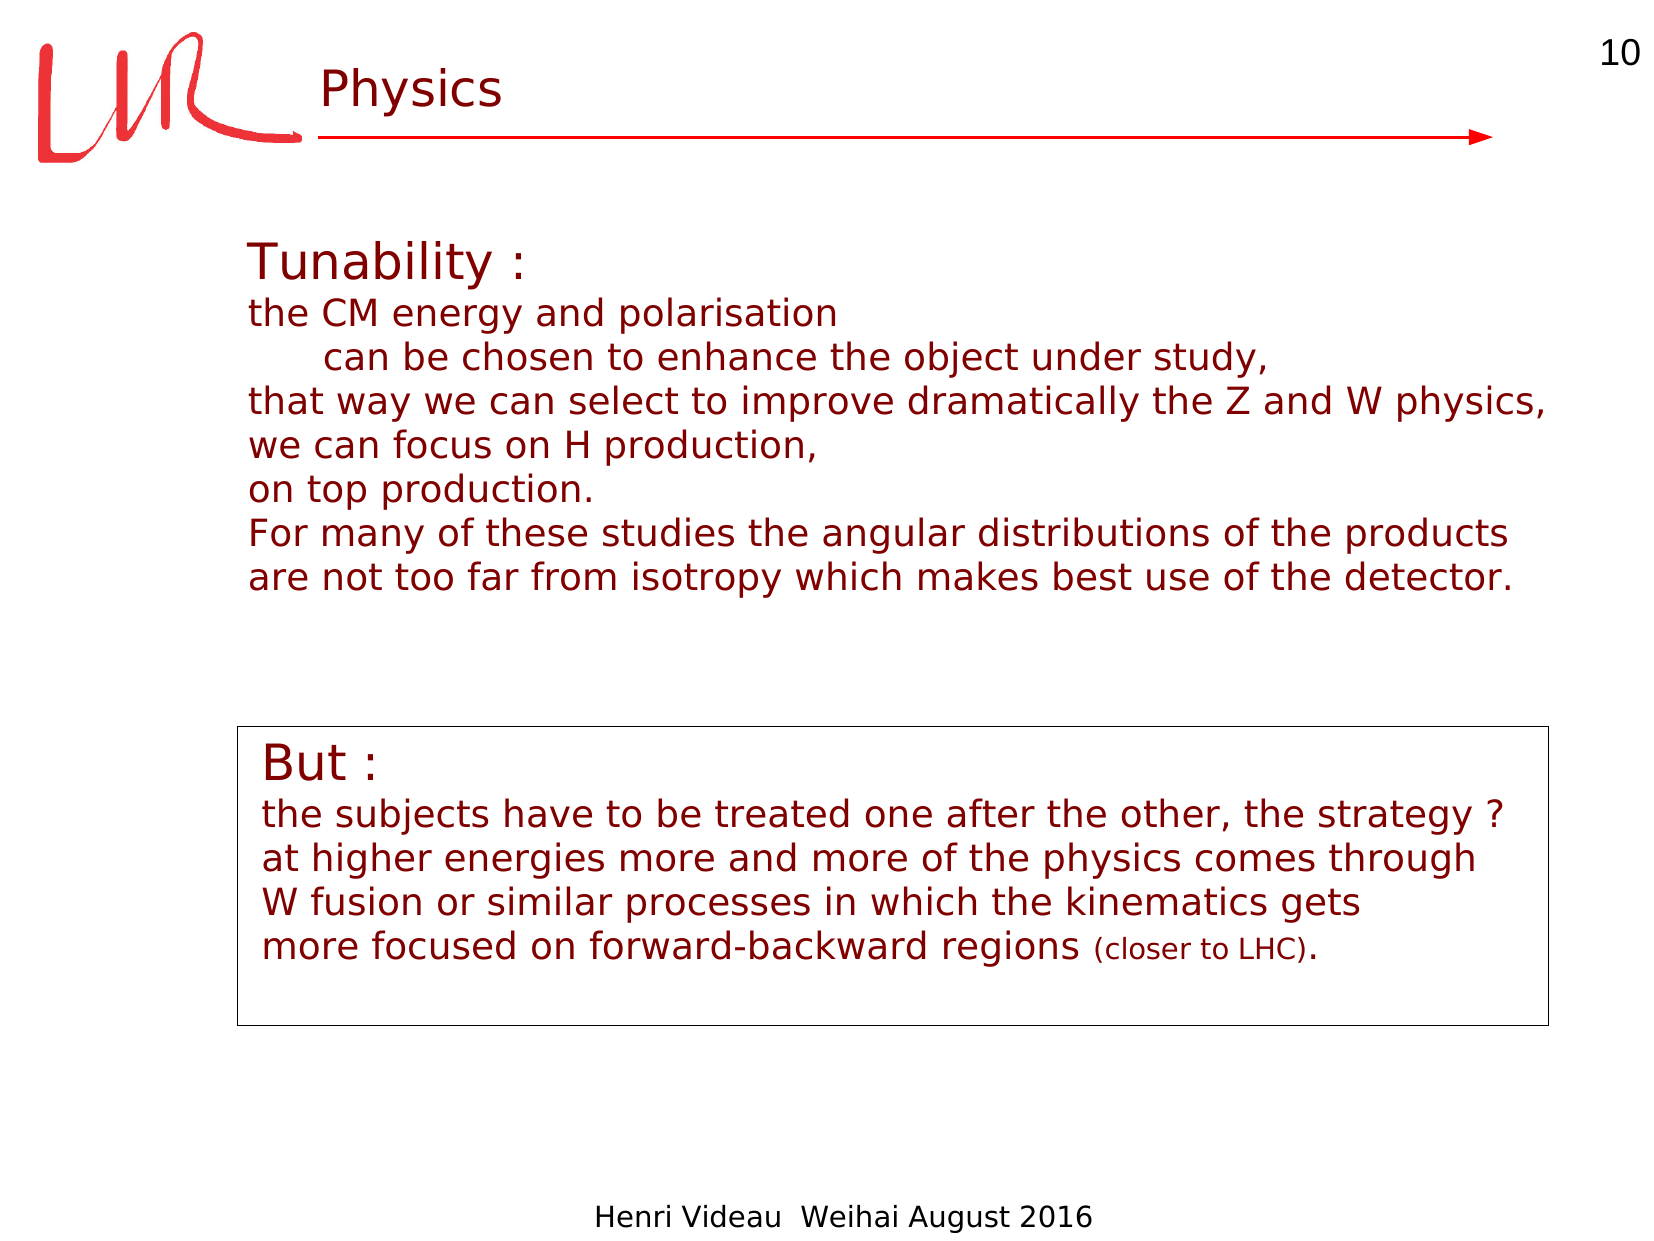

Tunability :
the CM energy and polarisation
	can be chosen to enhance the object under study,
that way we can select to improve dramatically the Z and W physics,
we can focus on H production,
on top production.
For many of these studies the angular distributions of the products
are not too far from isotropy which makes best use of the detector.
But :
the subjects have to be treated one after the other, the strategy ?
at higher energies more and more of the physics comes through
W fusion or similar processes in which the kinematics gets
more focused on forward-backward regions (closer to LHC).